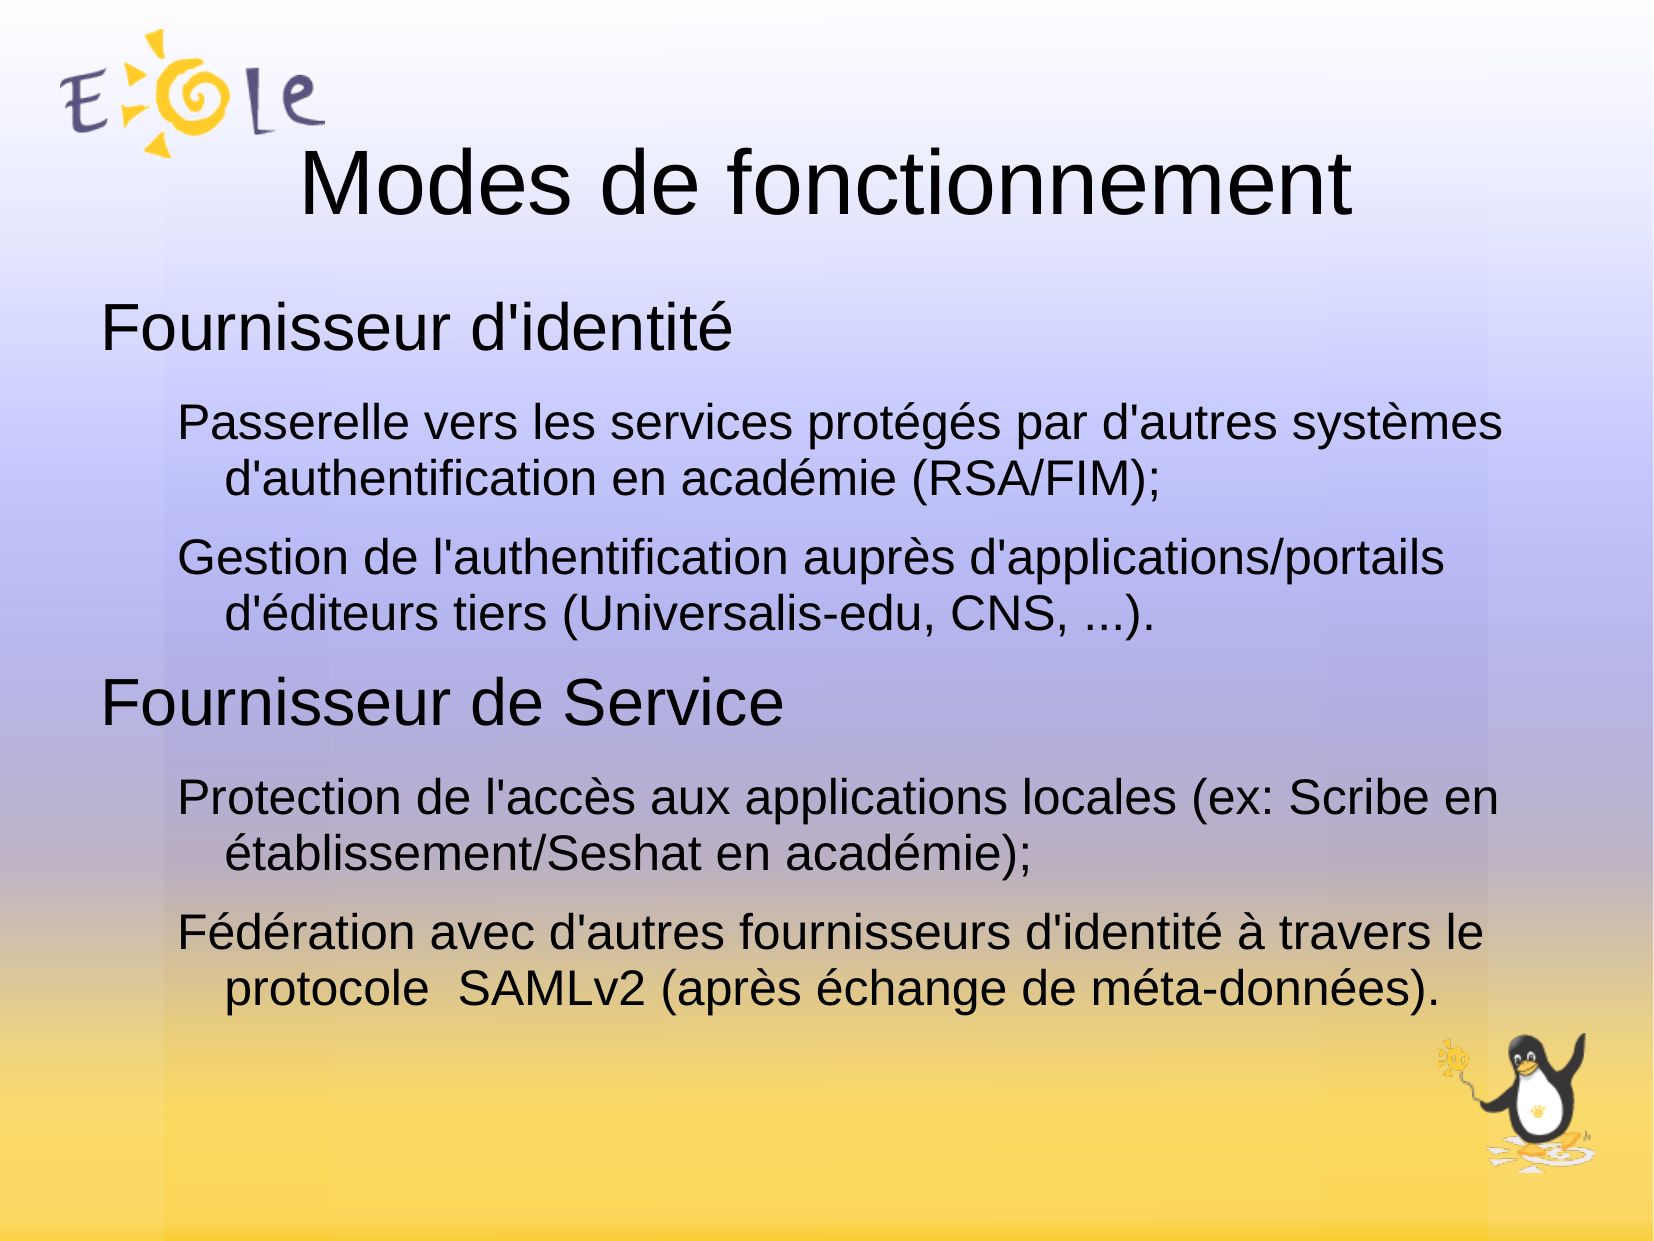

# Modes de fonctionnement
Fournisseur d'identité
Passerelle vers les services protégés par d'autres systèmes d'authentification en académie (RSA/FIM);
Gestion de l'authentification auprès d'applications/portails d'éditeurs tiers (Universalis-edu, CNS, ...).
Fournisseur de Service
Protection de l'accès aux applications locales (ex: Scribe en établissement/Seshat en académie);
Fédération avec d'autres fournisseurs d'identité à travers le protocole SAMLv2 (après échange de méta-données).